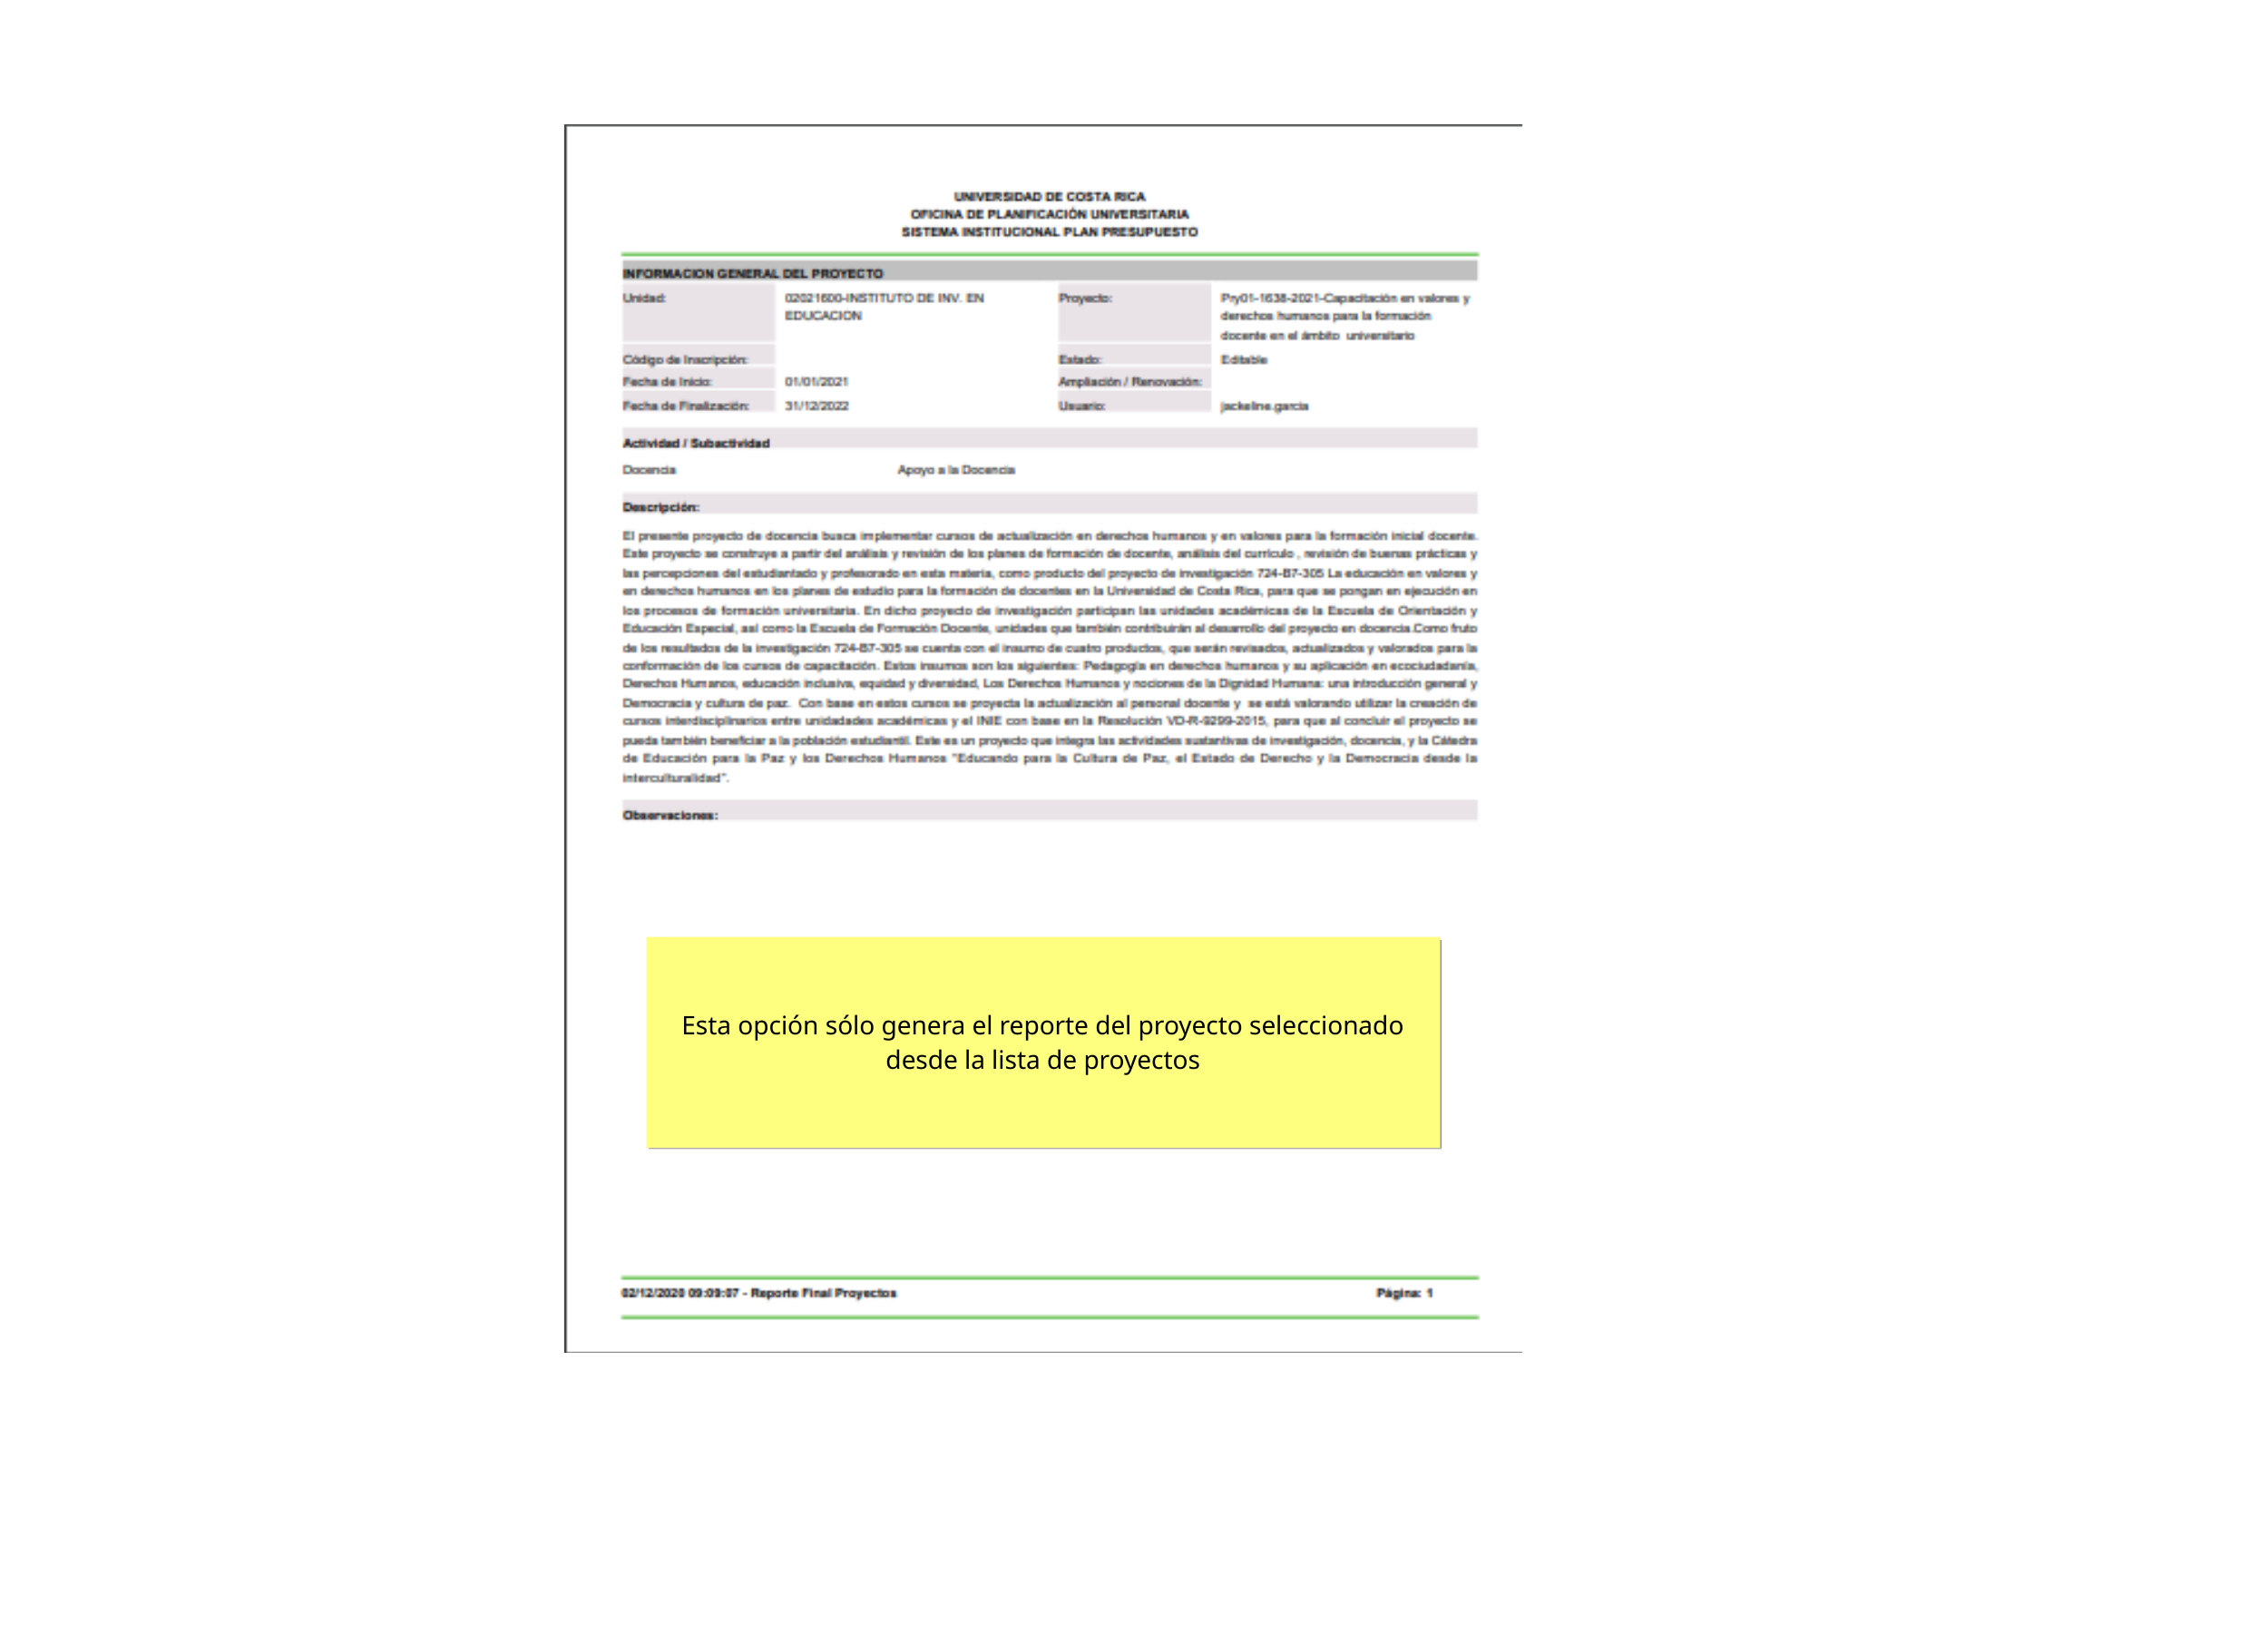

Esta opción sólo genera el reporte del proyecto seleccionado desde la lista de proyectos